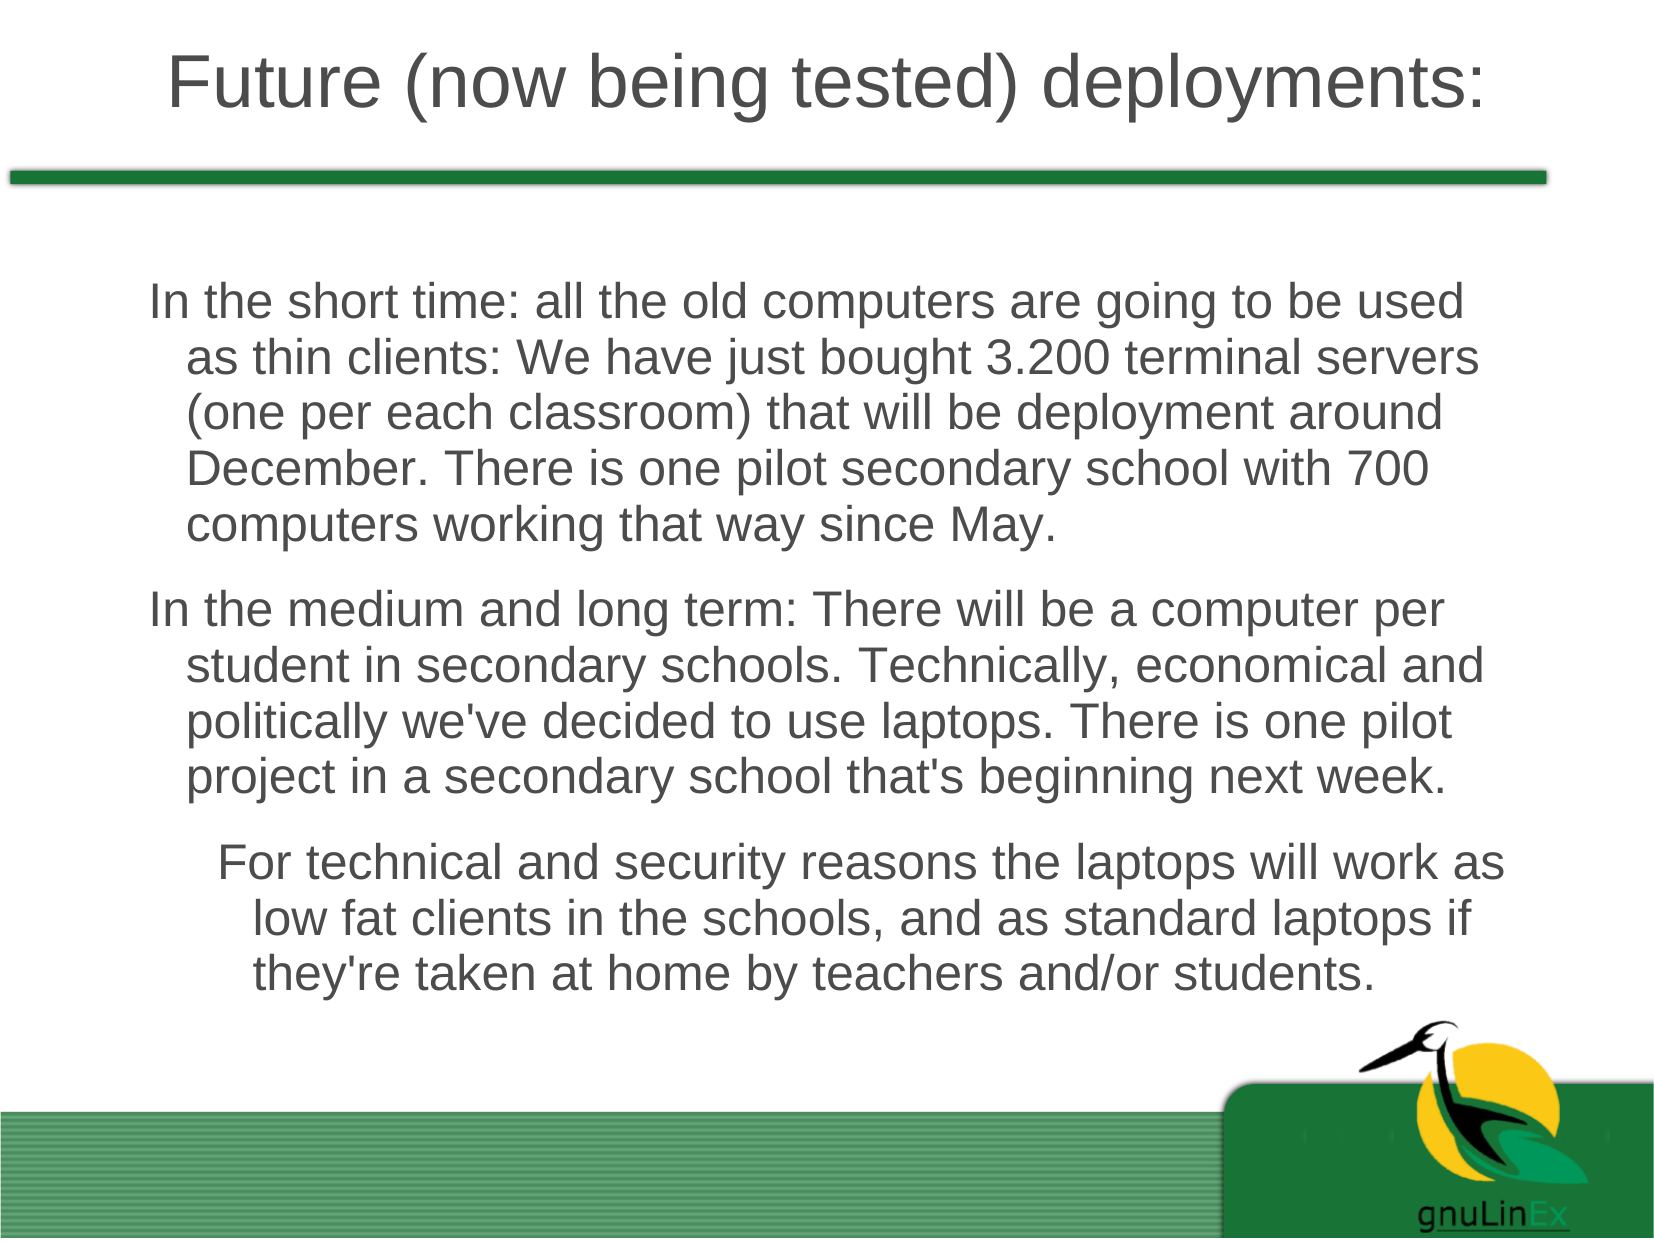

# Future (now being tested) deployments:
In the short time: all the old computers are going to be used as thin clients: We have just bought 3.200 terminal servers (one per each classroom) that will be deployment around December. There is one pilot secondary school with 700 computers working that way since May.
In the medium and long term: There will be a computer per student in secondary schools. Technically, economical and politically we've decided to use laptops. There is one pilot project in a secondary school that's beginning next week.
For technical and security reasons the laptops will work as low fat clients in the schools, and as standard laptops if they're taken at home by teachers and/or students.